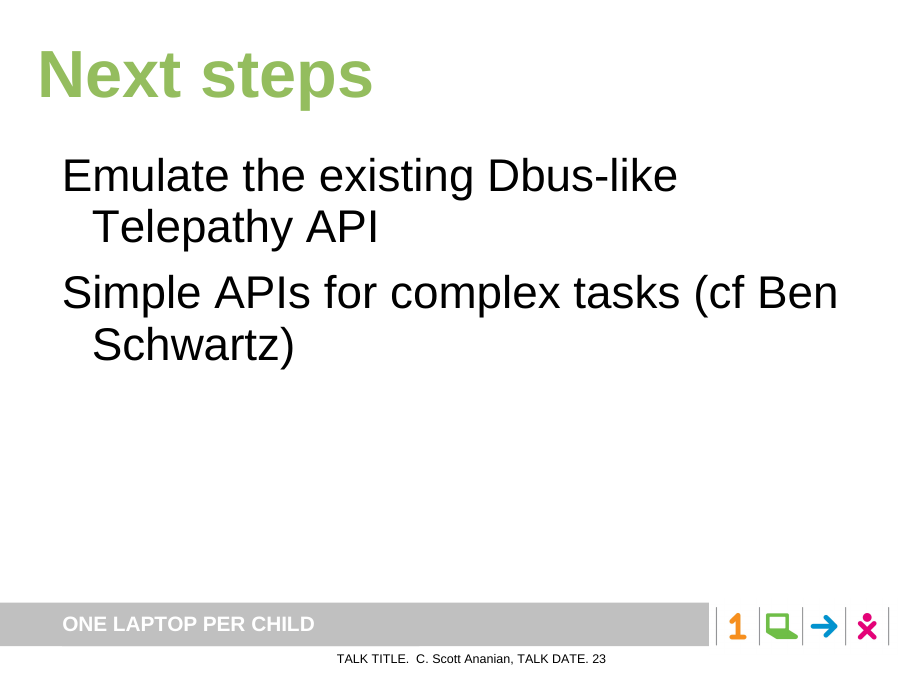

# Next steps
Emulate the existing Dbus-like Telepathy API
Simple APIs for complex tasks (cf Ben Schwartz)